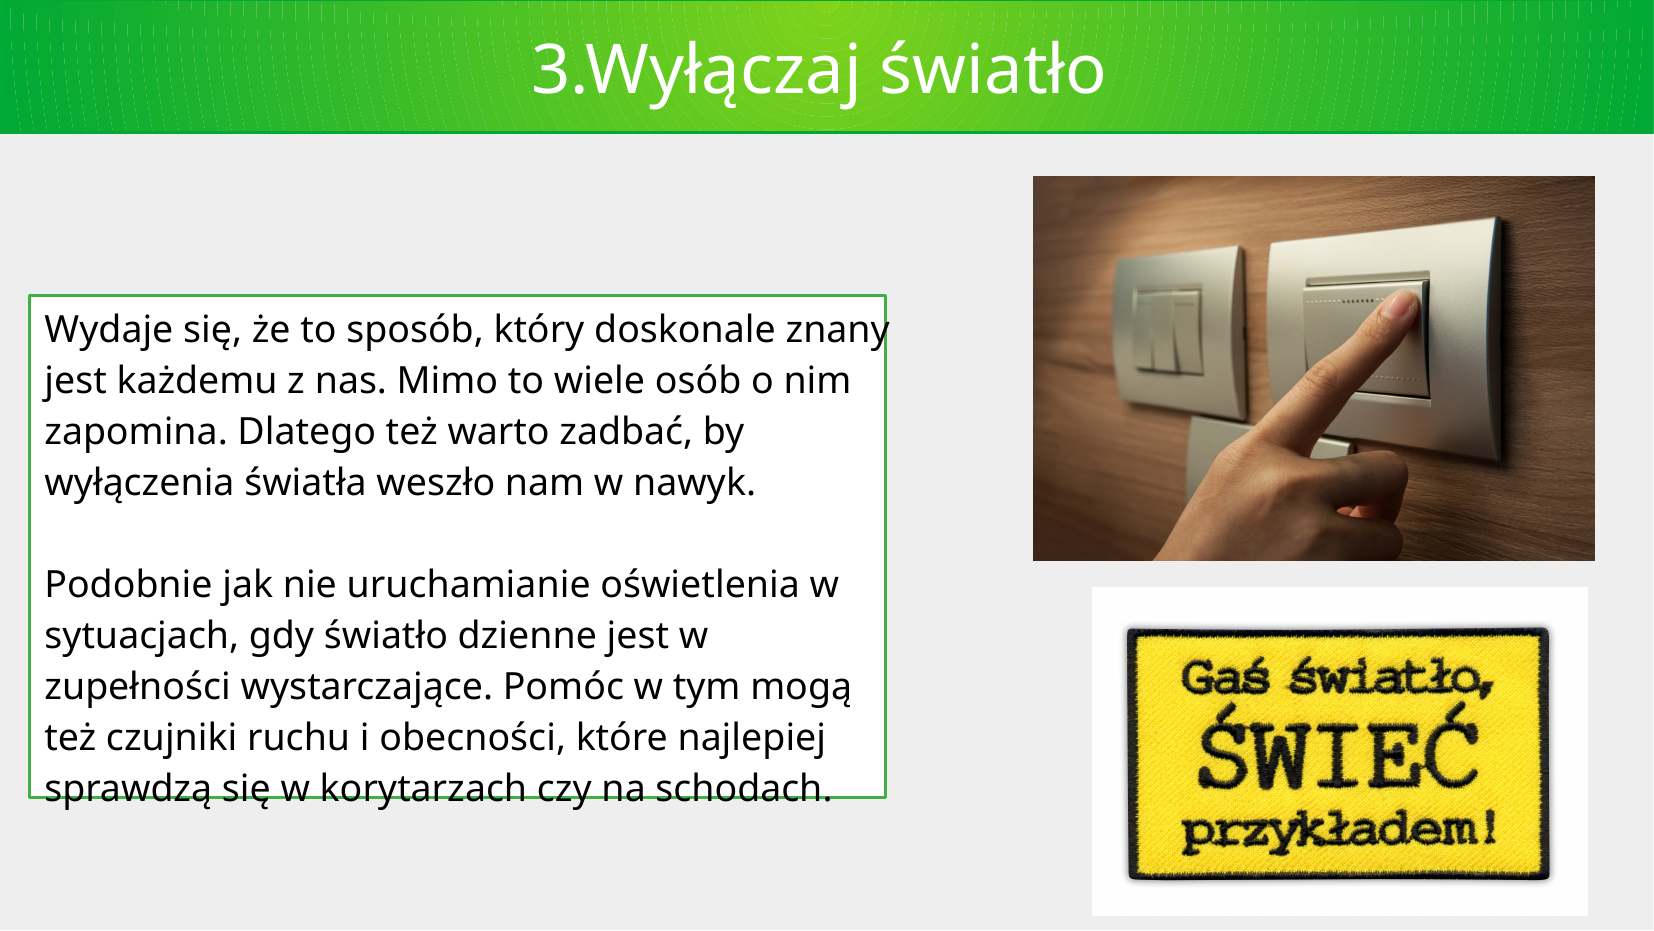

# 3.Wyłączaj światło
Wydaje się, że to sposób, który doskonale znany jest każdemu z nas. Mimo to wiele osób o nim zapomina. Dlatego też warto zadbać, by wyłączenia światła weszło nam w nawyk.
Podobnie jak nie uruchamianie oświetlenia w sytuacjach, gdy światło dzienne jest w zupełności wystarczające. Pomóc w tym mogą też czujniki ruchu i obecności, które najlepiej sprawdzą się w korytarzach czy na schodach.